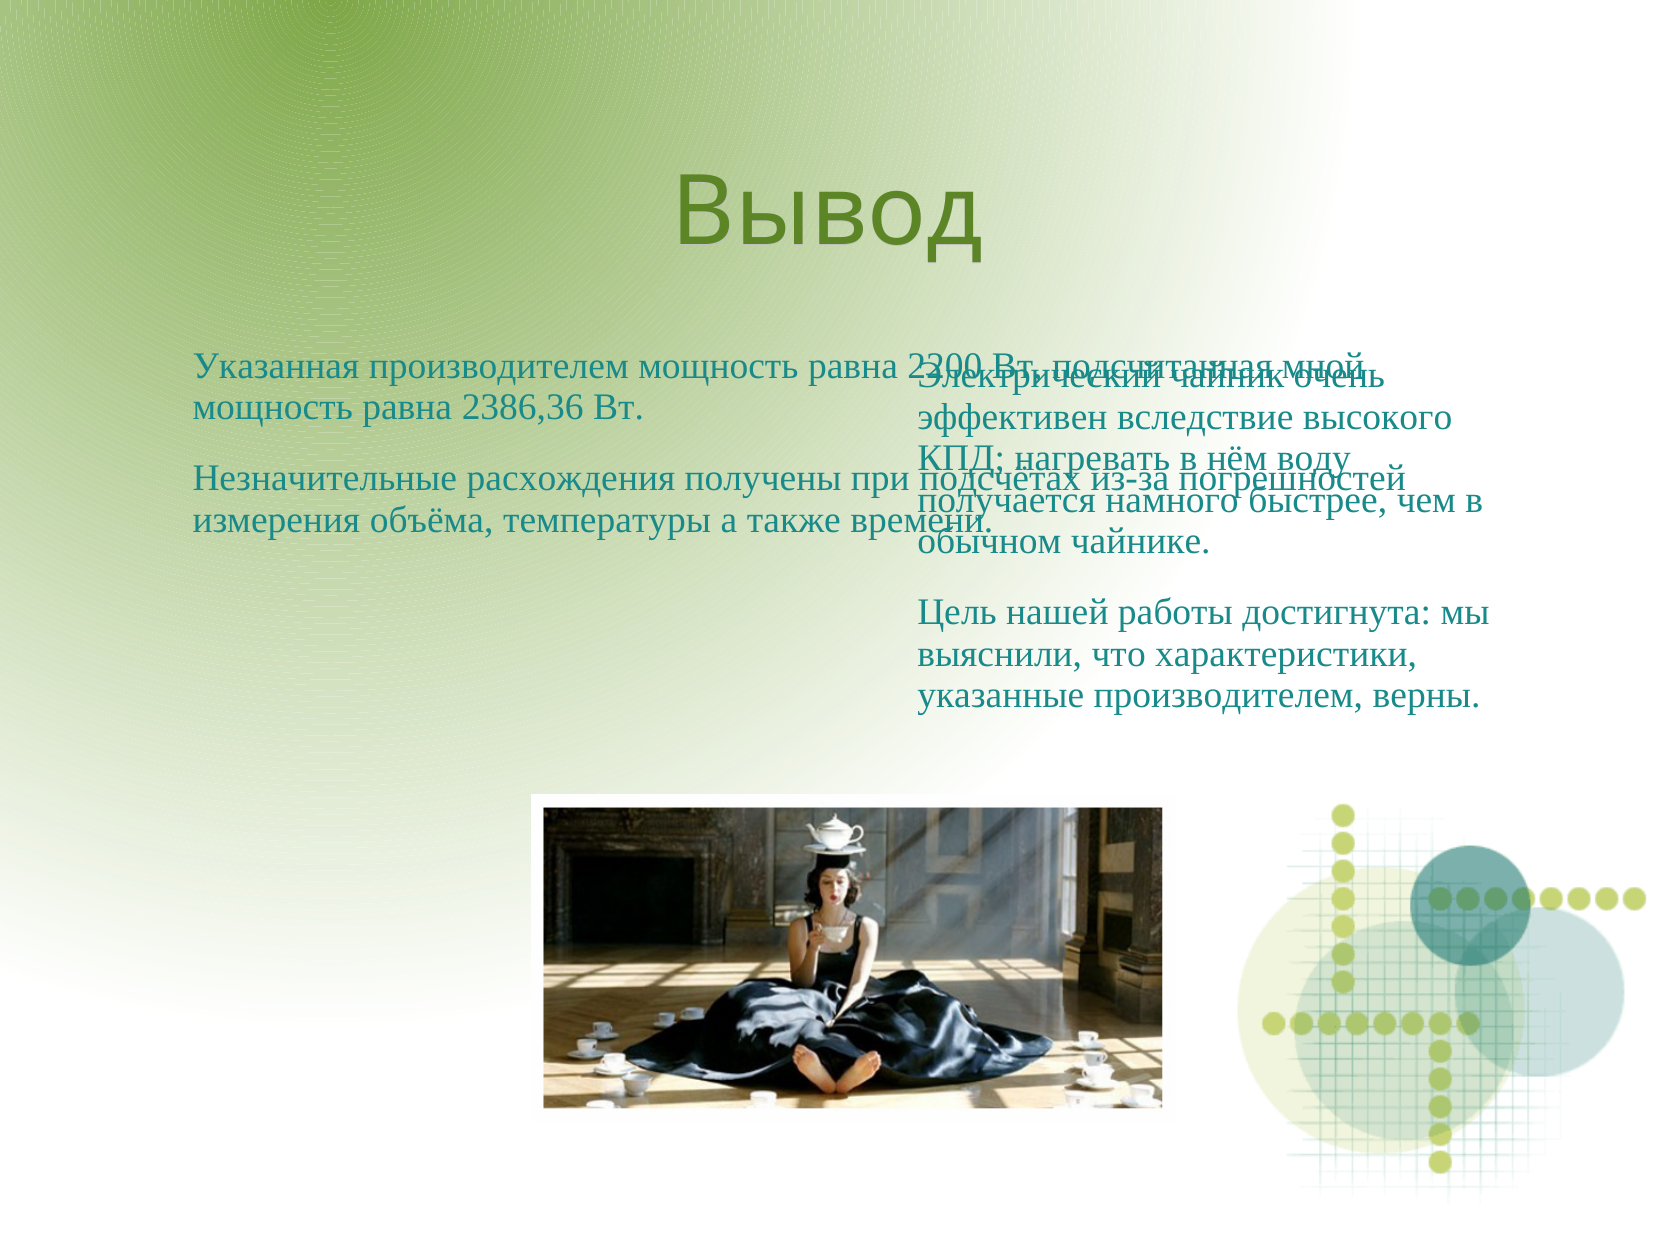

# Вывод
Указанная производителем мощность равна 2200 Вт, подсчитанная мной мощность равна 2386,36 Вт.
Незначительные расхождения получены при подсчётах из-за погрешностей измерения объёма, температуры а также времени.
Электрический чайник очень эффективен вследствие высокого КПД; нагревать в нём воду получается намного быстрее, чем в обычном чайнике.
Цель нашей работы достигнута: мы выяснили, что характеристики, указанные производителем, верны.